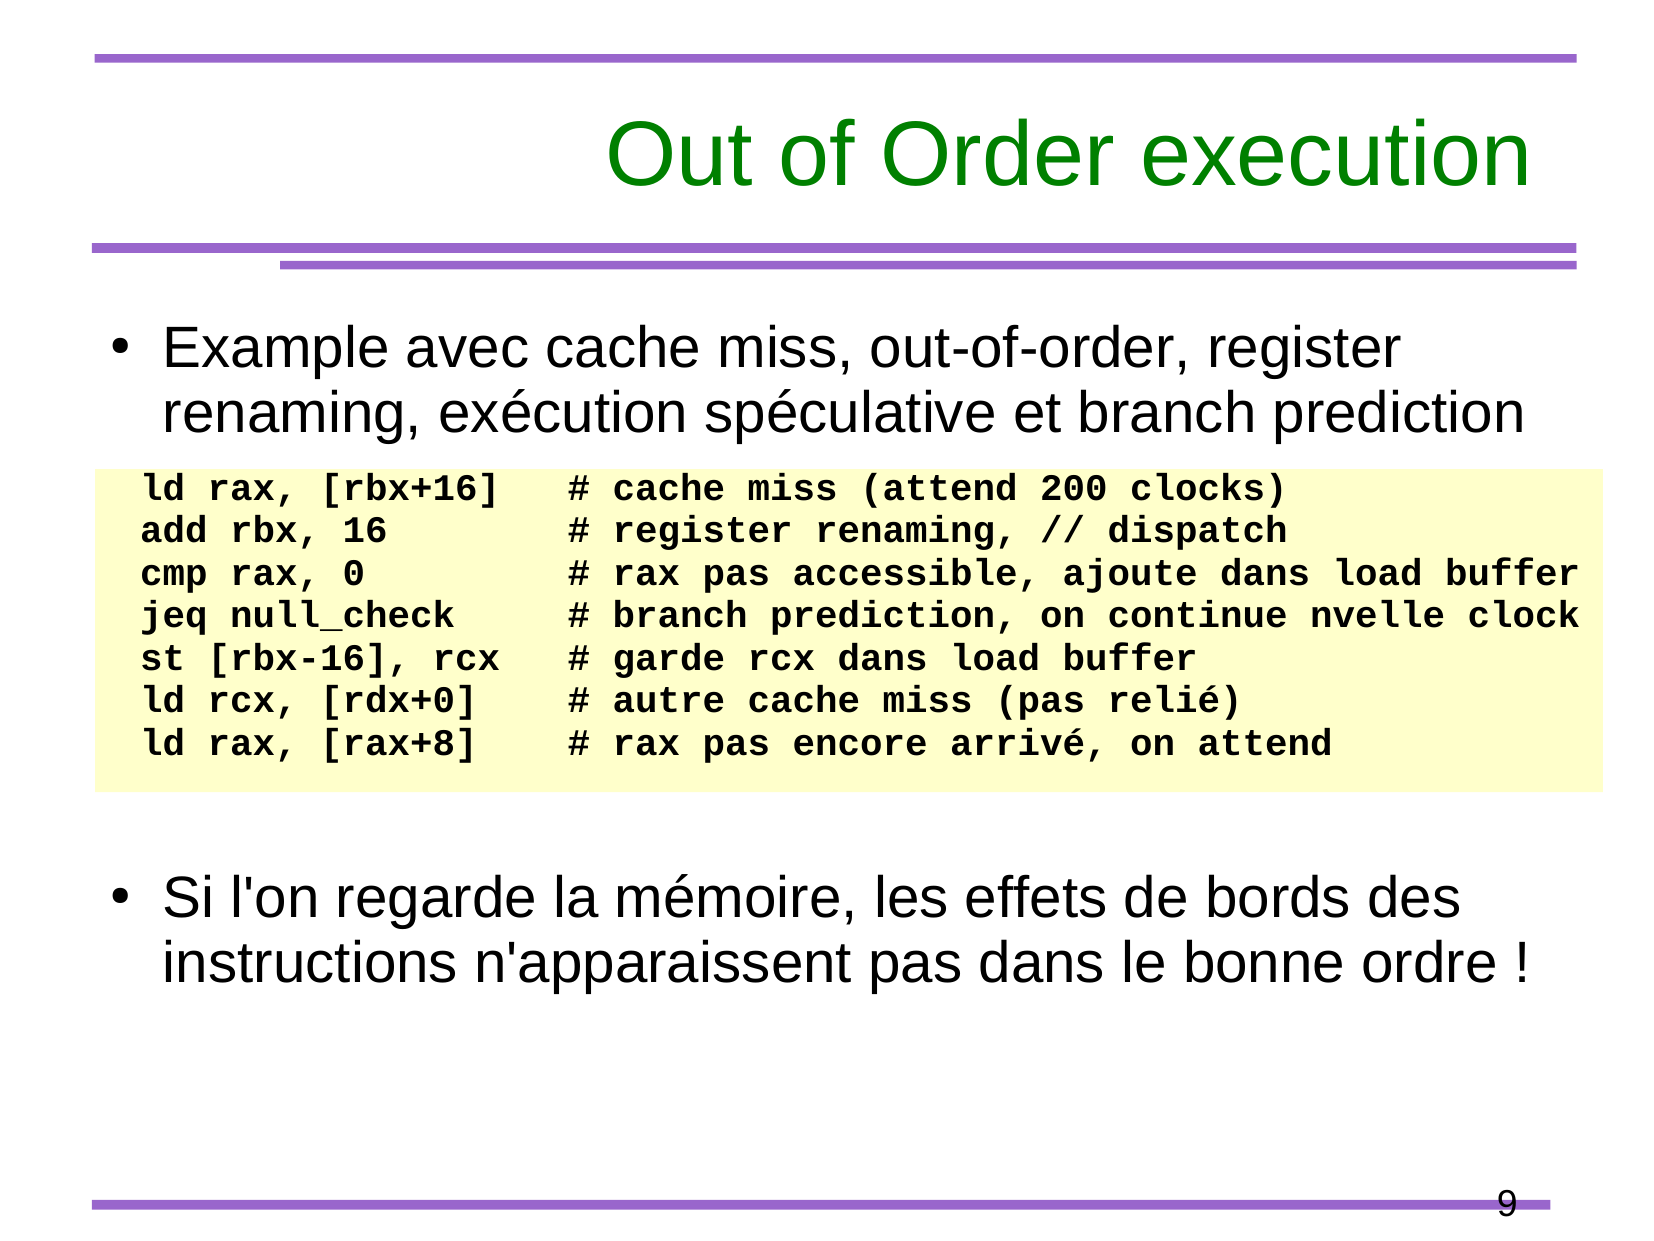

# Out of Order execution
Example avec cache miss, out-of-order, register renaming, exécution spéculative et branch prediction
Si l'on regarde la mémoire, les effets de bords des instructions n'apparaissent pas dans le bonne ordre !
 ld rax, [rbx+16] # cache miss (attend 200 clocks)
 add rbx, 16 # register renaming, // dispatch
 cmp rax, 0 # rax pas accessible, ajoute dans load buffer
 jeq null_check # branch prediction, on continue nvelle clock
 st [rbx-16], rcx # garde rcx dans load buffer
 ld rcx, [rdx+0] # autre cache miss (pas relié)
 ld rax, [rax+8] # rax pas encore arrivé, on attend
 add rbx, 16 #ajoute 16 à rbx
 cmp rax, 0 #compare rax à 0